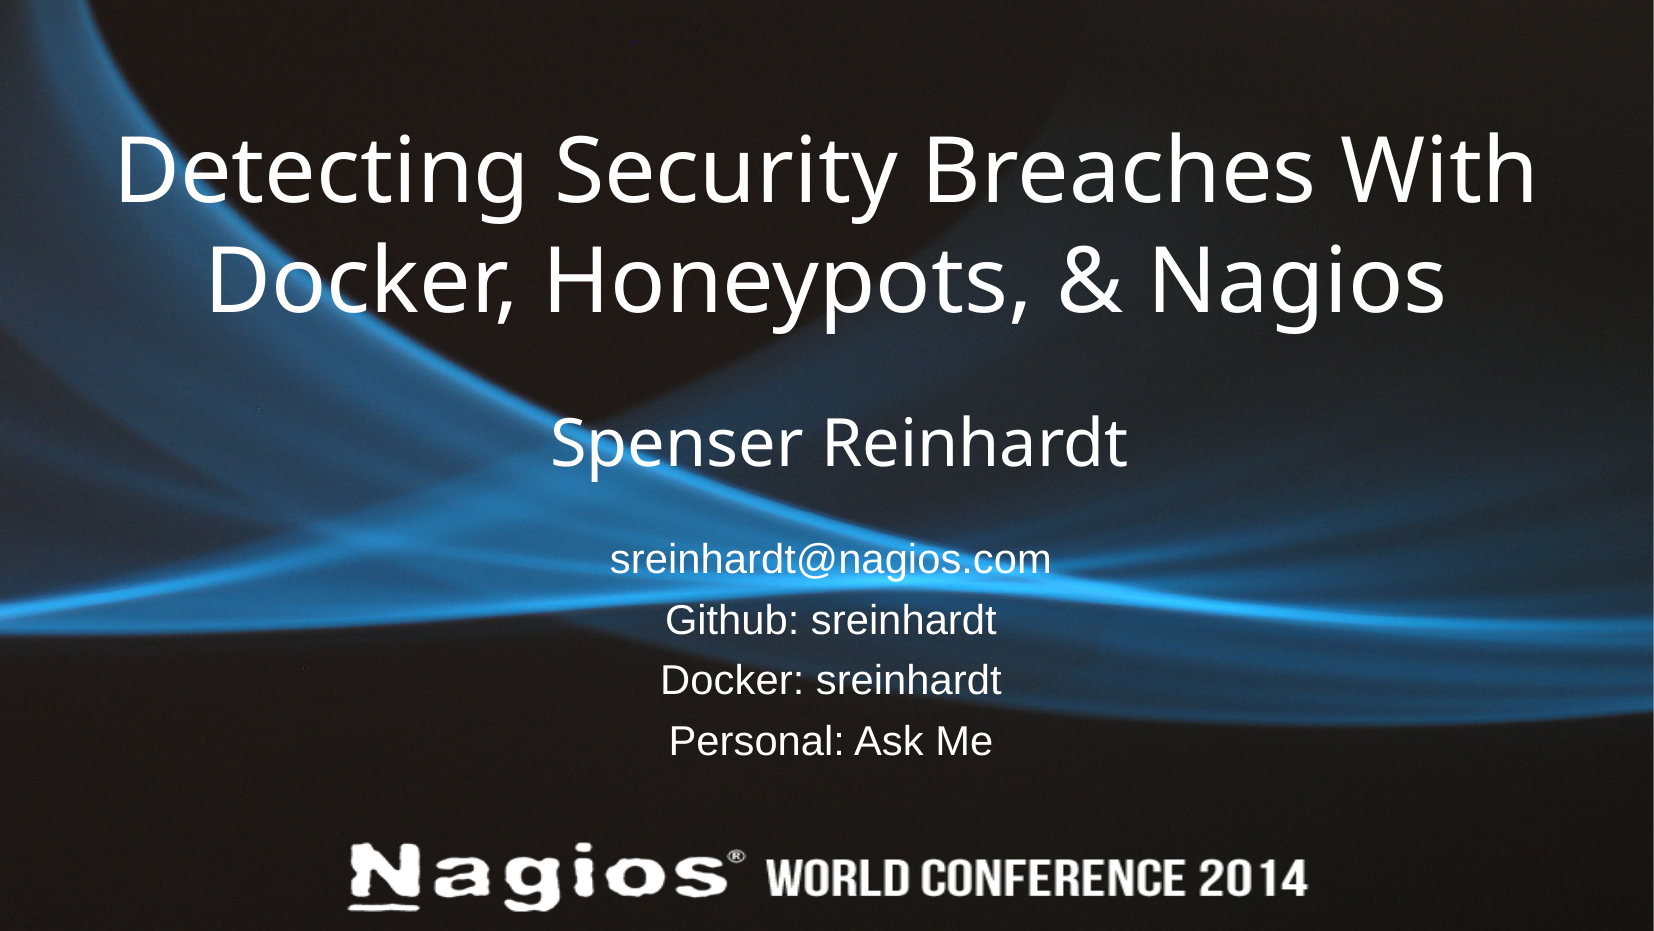

# Detecting Security Breaches With Docker, Honeypots, & Nagios
Spenser Reinhardt
sreinhardt@nagios.com
Github: sreinhardt
Docker: sreinhardt
Personal: Ask Me